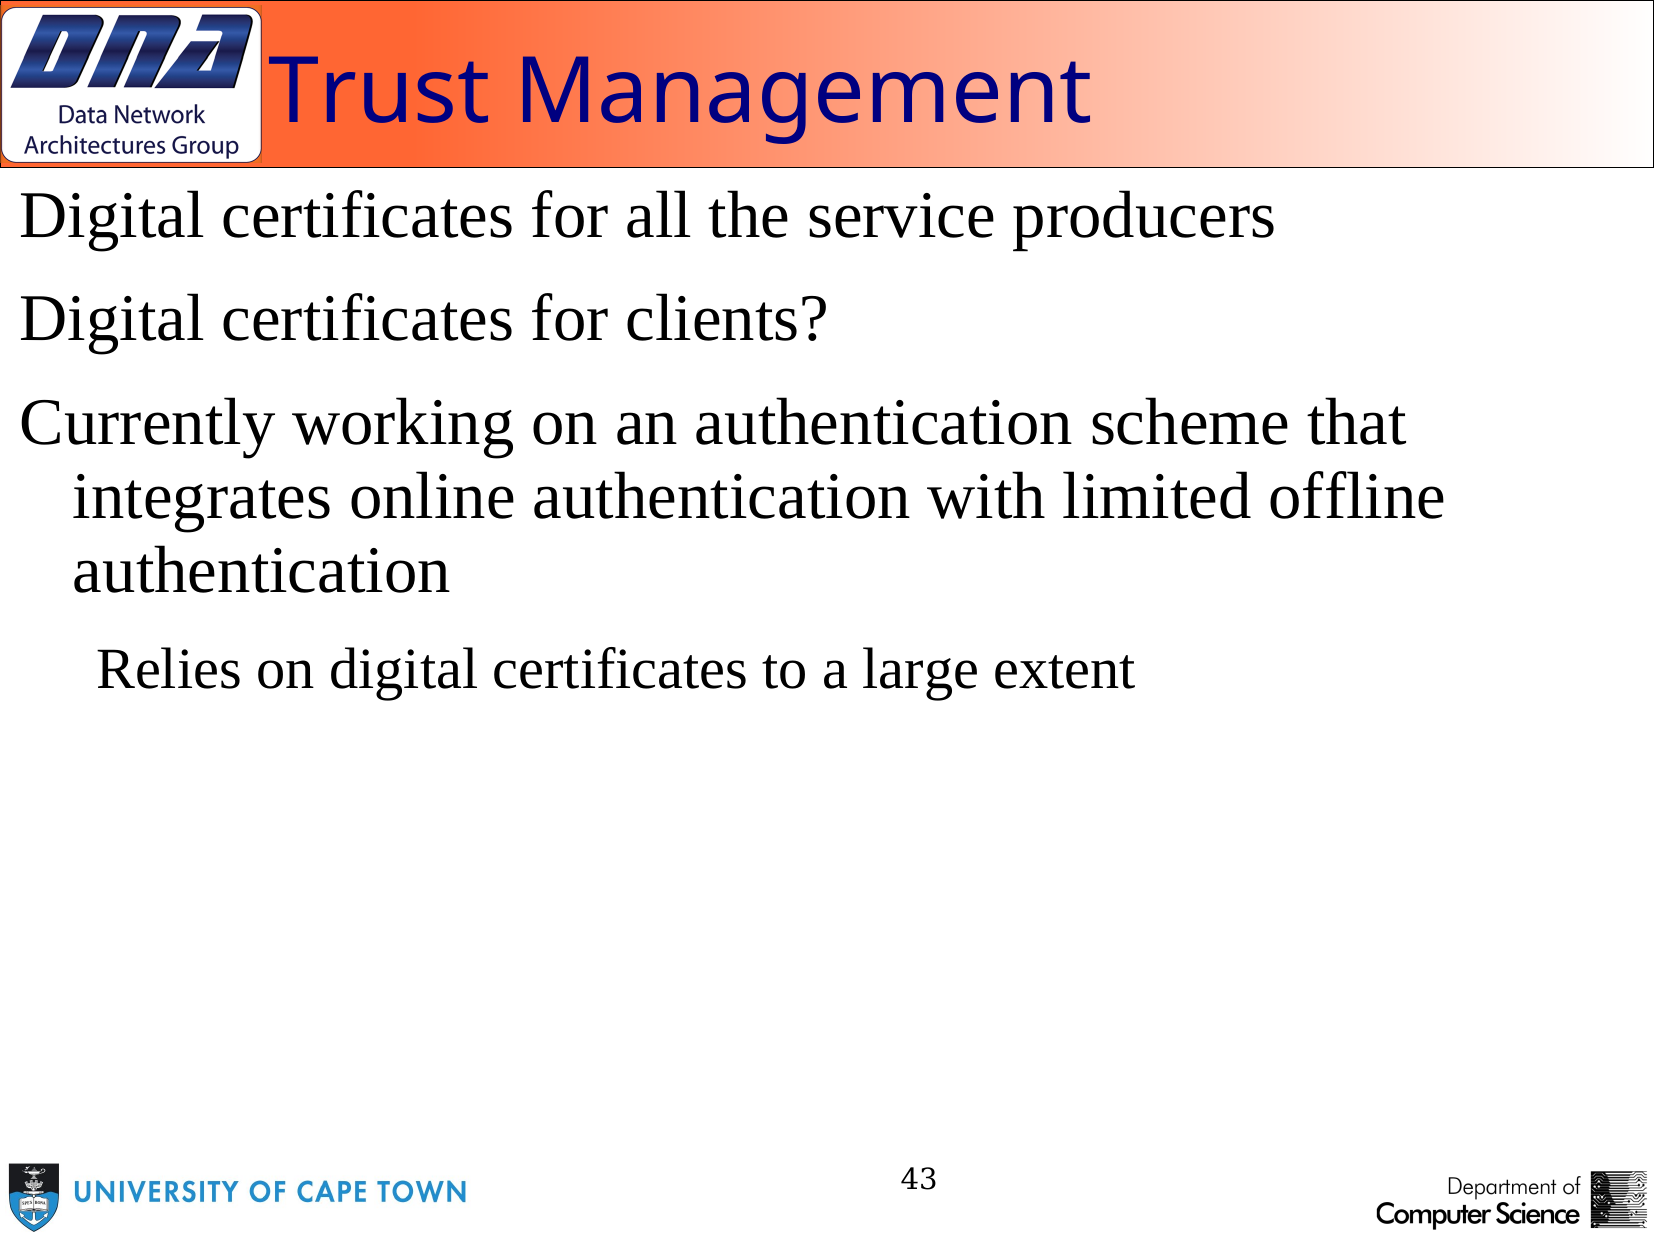

# Trust Management
Digital certificates for all the service producers
Digital certificates for clients?
Currently working on an authentication scheme that integrates online authentication with limited offline authentication
Relies on digital certificates to a large extent
43